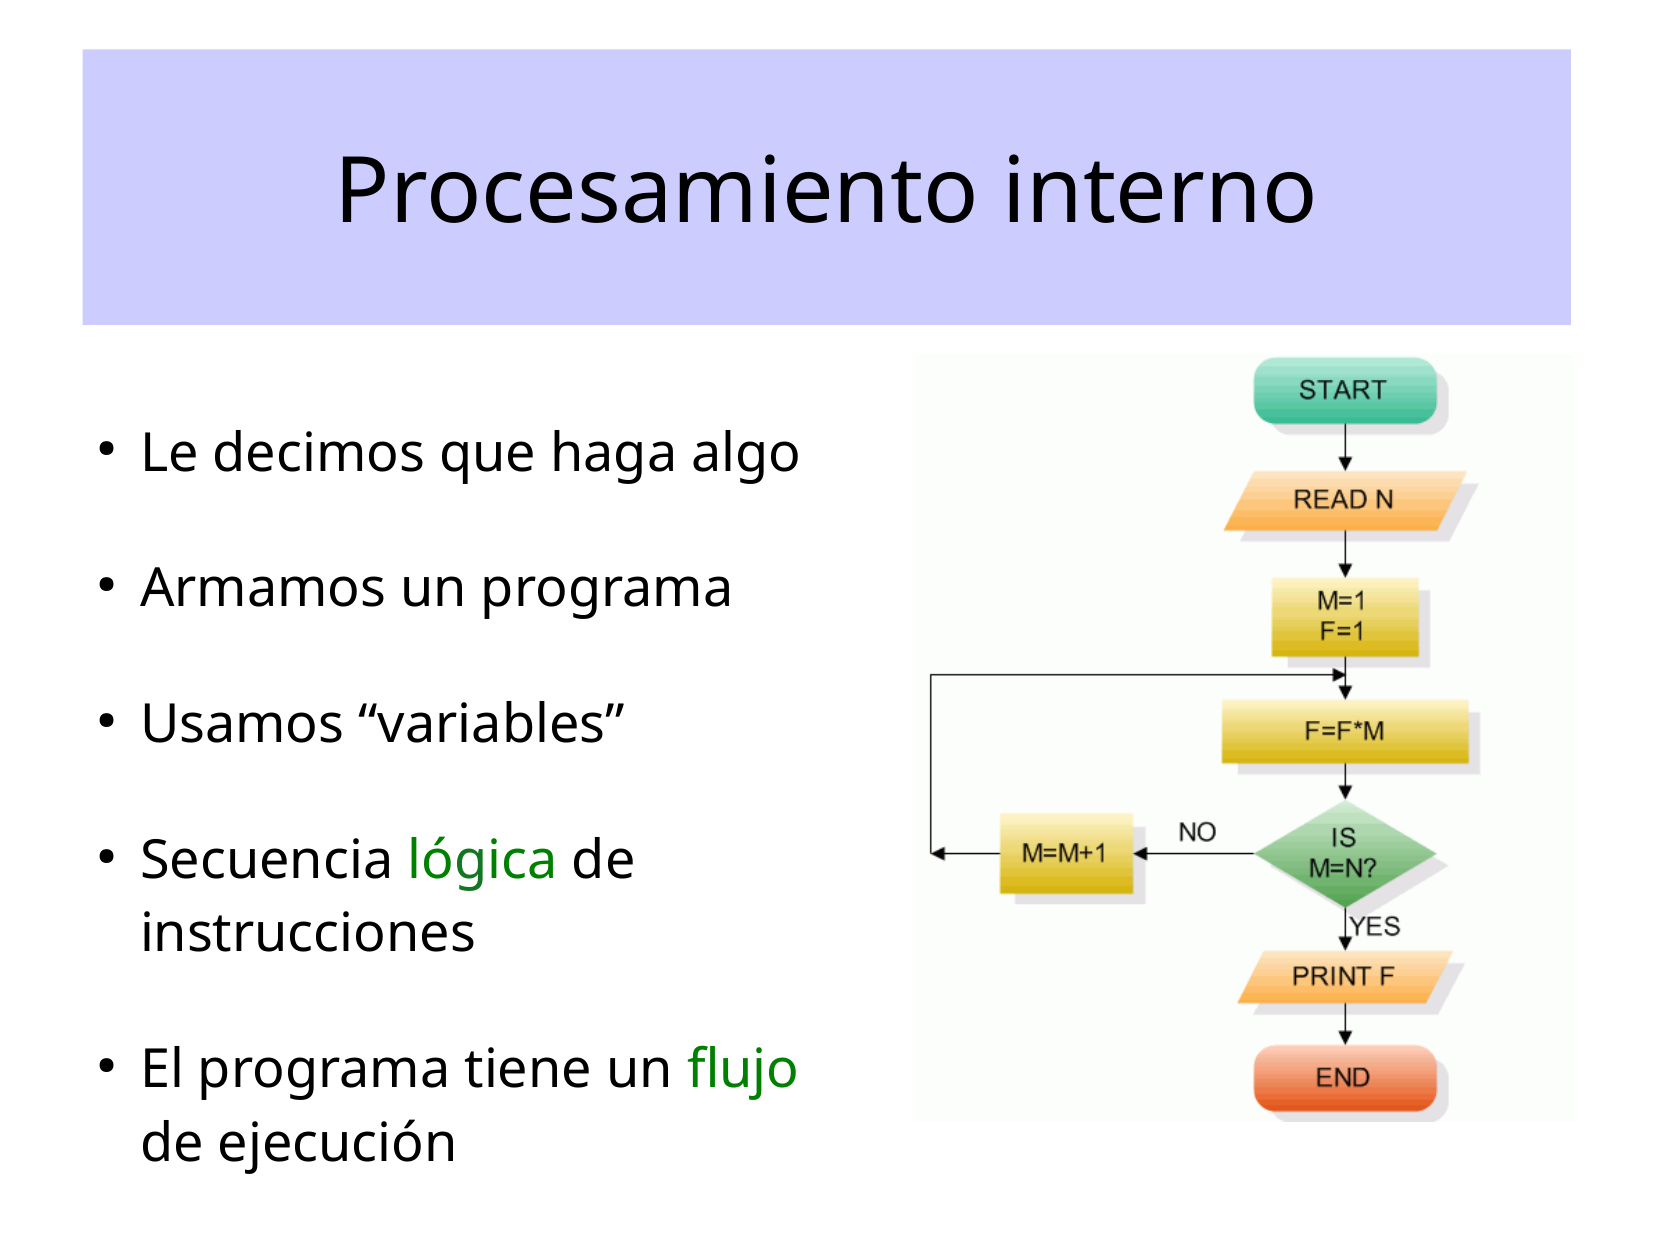

# Procesamiento interno
Le decimos que haga algo
Armamos un programa
Usamos “variables”
Secuencia lógica de instrucciones
El programa tiene un flujo de ejecución